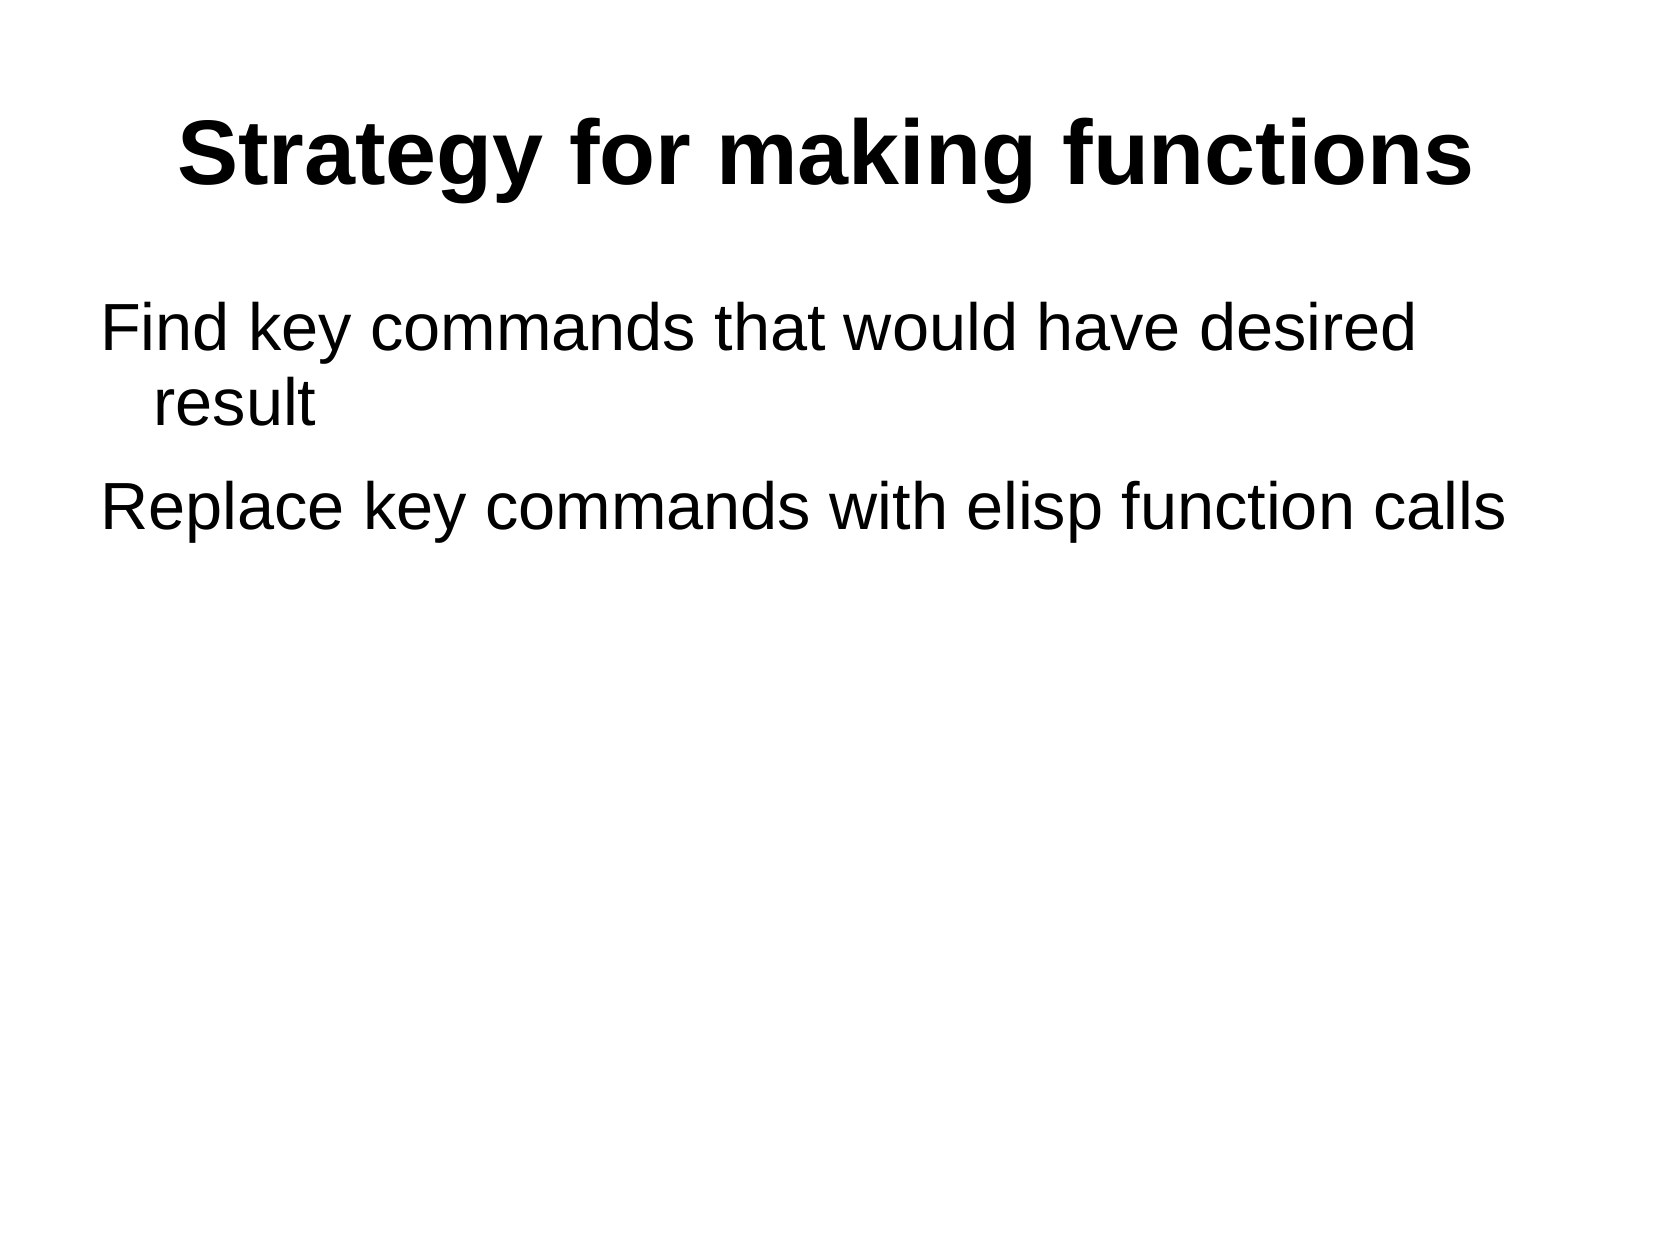

# Strategy for making functions
Find key commands that would have desired result
Replace key commands with elisp function calls